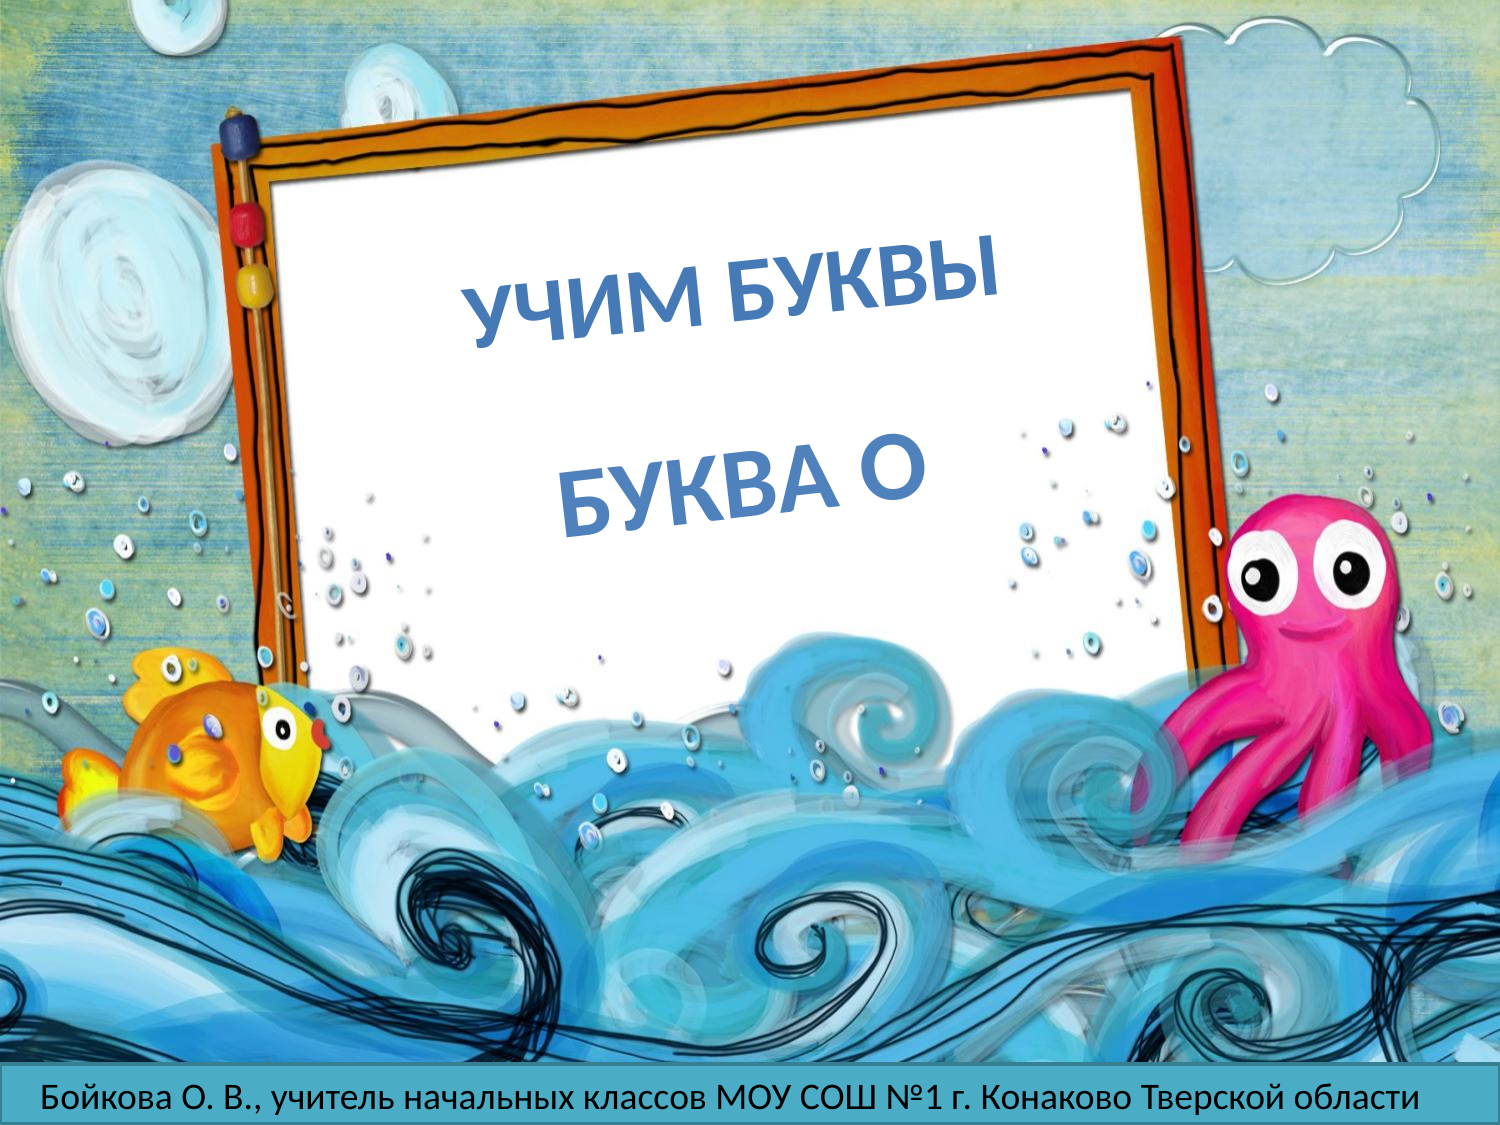

УЧИМ БУКВЫ
#
БУКВА О
 Бойкова О. В., учитель начальных классов МОУ СОШ №1 г. Конаково Тверской области